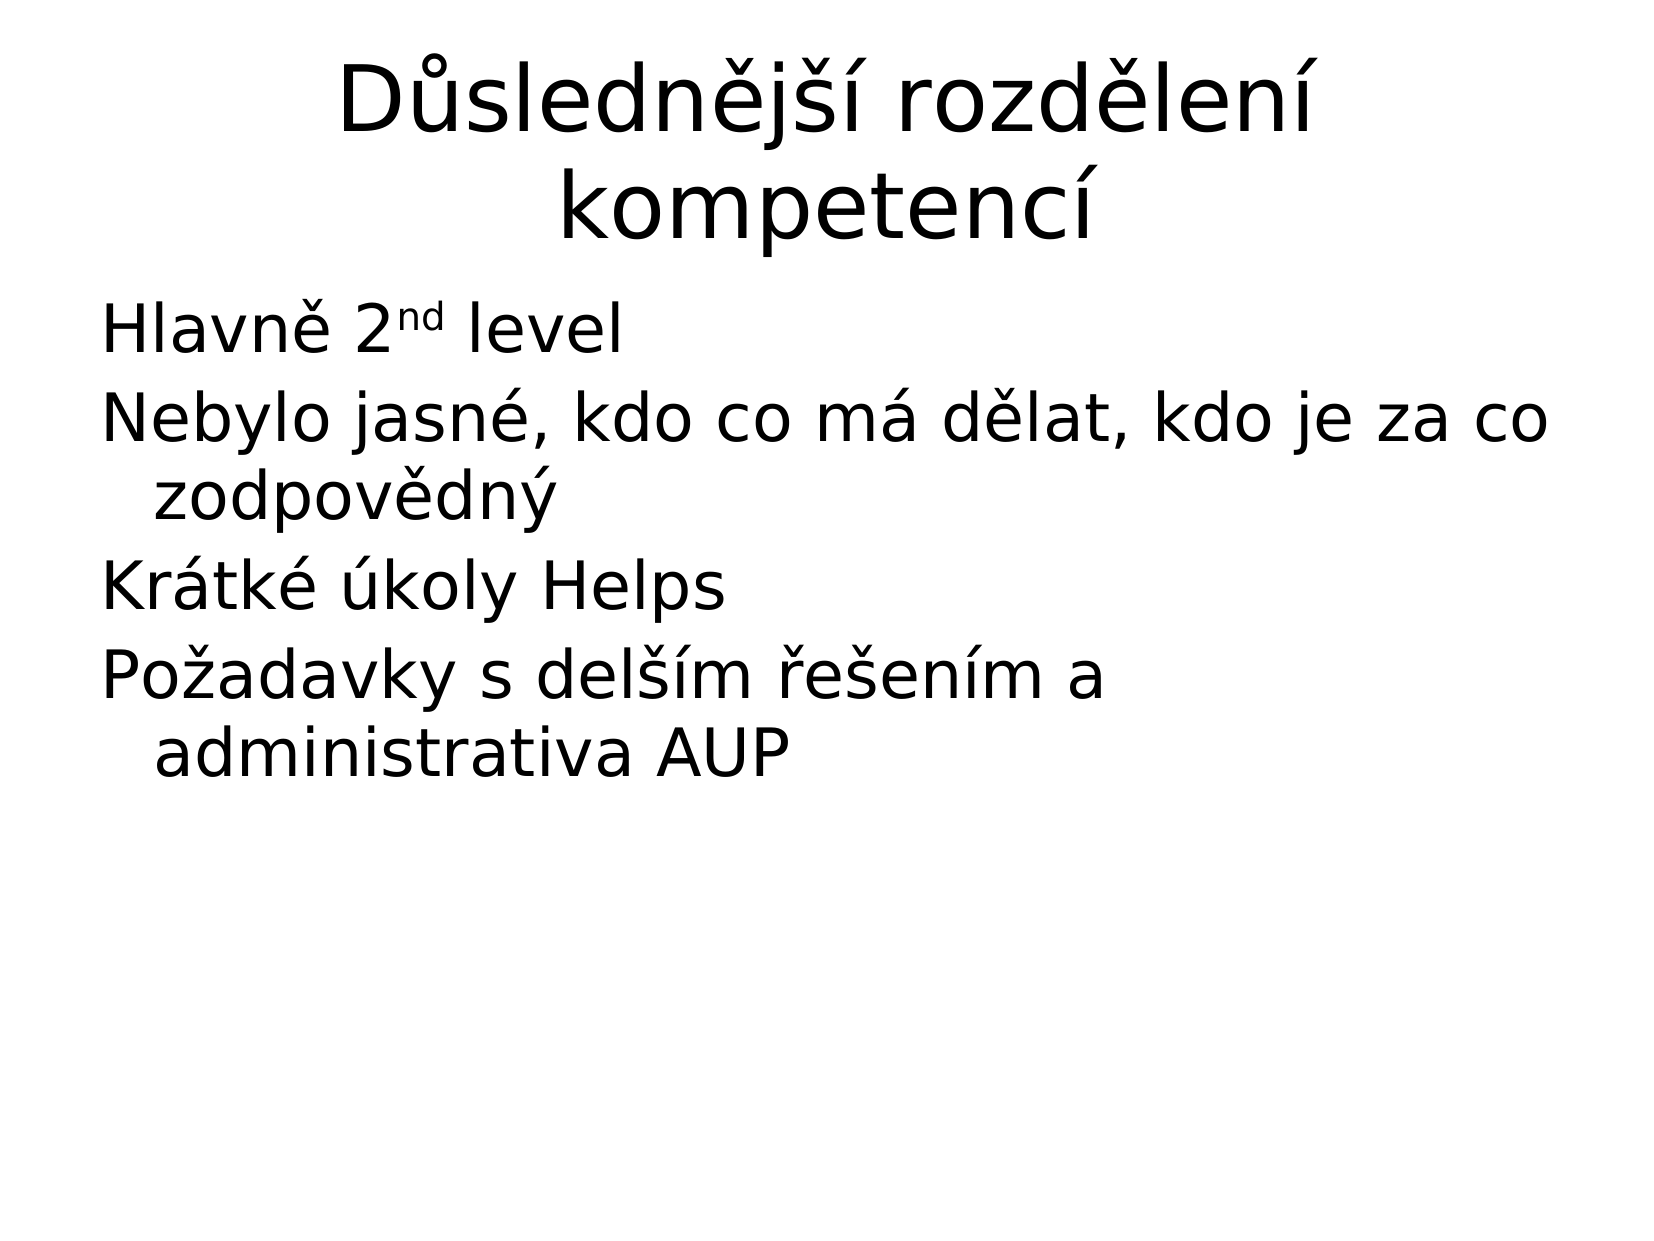

# Důslednější rozdělení kompetencí
Hlavně 2nd level
Nebylo jasné, kdo co má dělat, kdo je za co zodpovědný
Krátké úkoly Helps
Požadavky s delším řešením a administrativa AUP